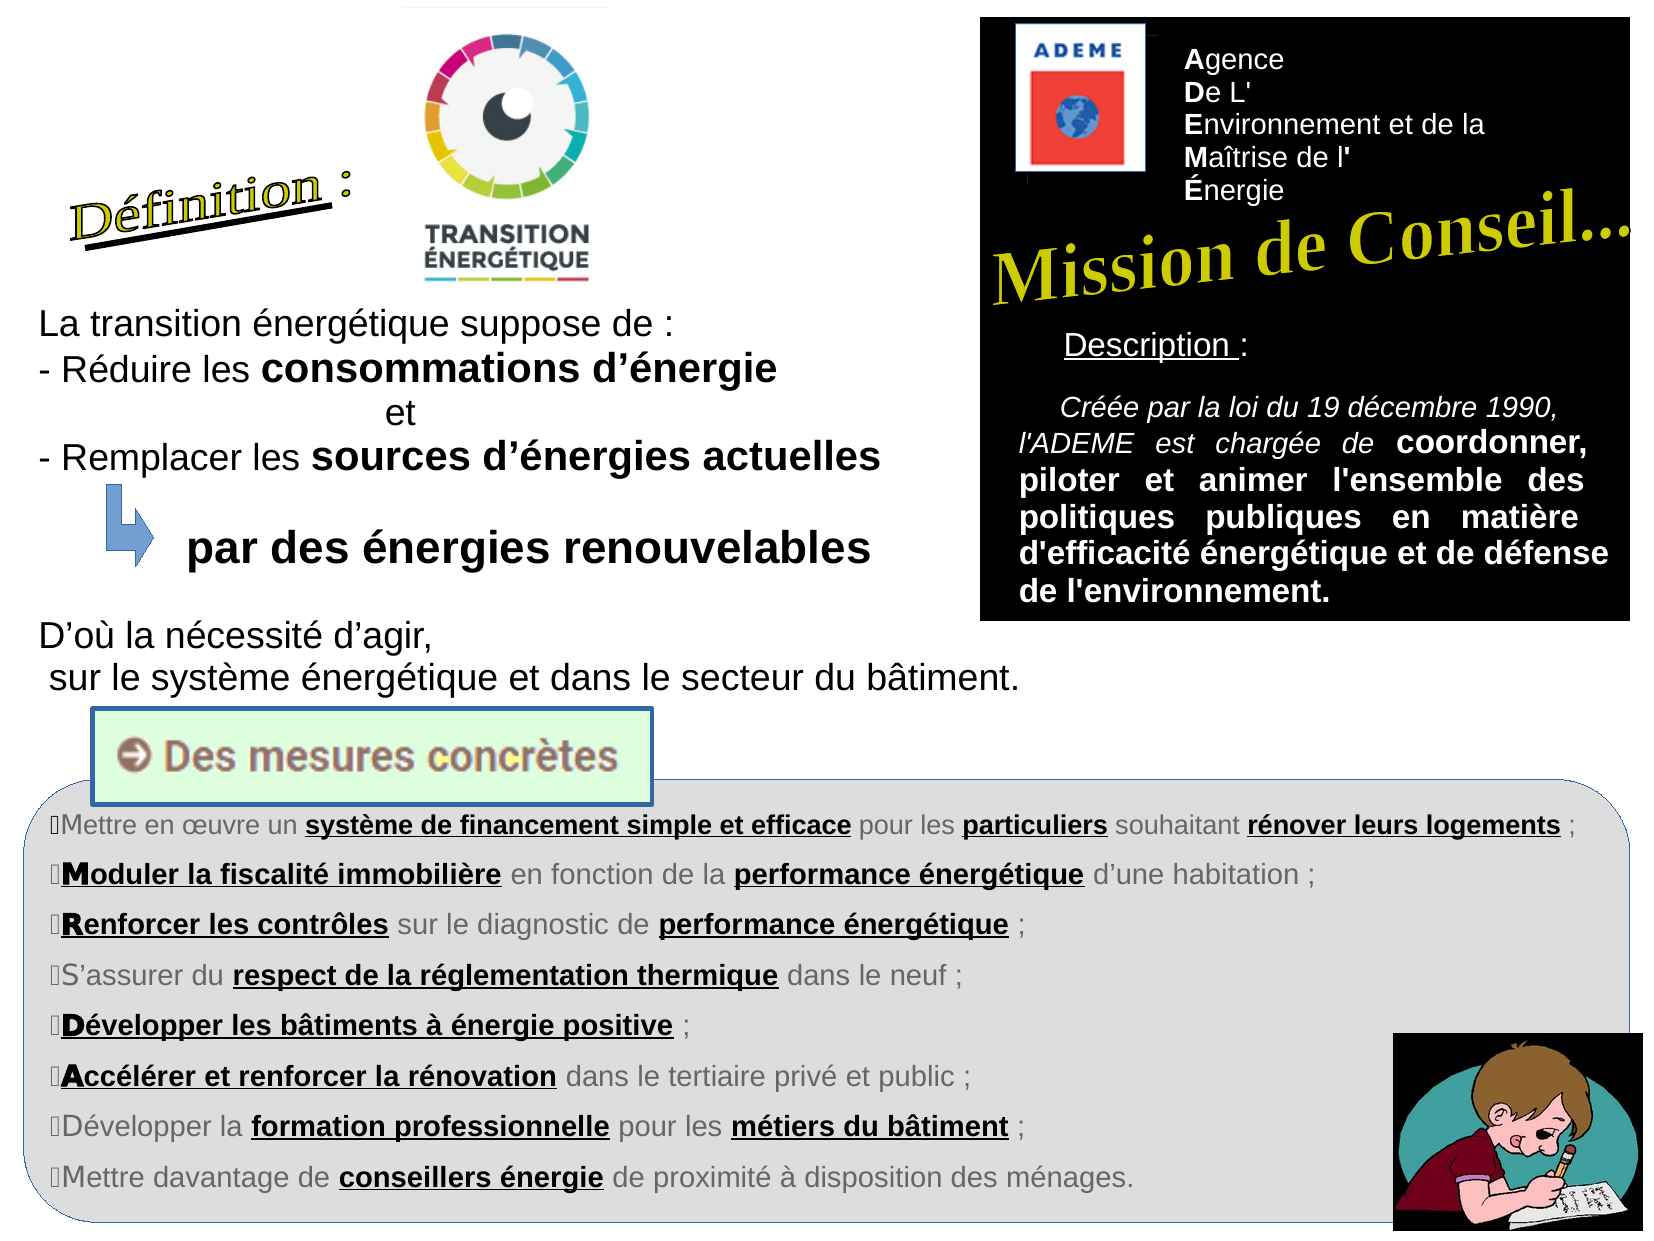

Agence
De L'
Environnement et de la
Maîtrise de l'
Énergie
Description :
 Créée par la loi du 19 décembre 1990,
l'ADEME est chargée de coordonner,
piloter et animer l'ensemble des
politiques publiques en matière
d'efficacité énergétique et de défense
de l'environnement.
Définition :
La transition énergétique suppose de :
- Réduire les consommations d’énergie
 et
- Remplacer les sources d’énergies actuelles
par des énergies renouvelables
D’où la nécessité d’agir,
 sur le système énergétique et dans le secteur du bâtiment.
Mission de Conseil...
Mettre en œuvre un système de financement simple et efficace pour les particuliers souhaitant rénover leurs logements ;
Moduler la fiscalité immobilière en fonction de la performance énergétique d’une habitation ;
Renforcer les contrôles sur le diagnostic de performance énergétique ;
S’assurer du respect de la réglementation thermique dans le neuf ;
Développer les bâtiments à énergie positive ;
Accélérer et renforcer la rénovation dans le tertiaire privé et public ;
Développer la formation professionnelle pour les métiers du bâtiment ;
Mettre davantage de conseillers énergie de proximité à disposition des ménages.